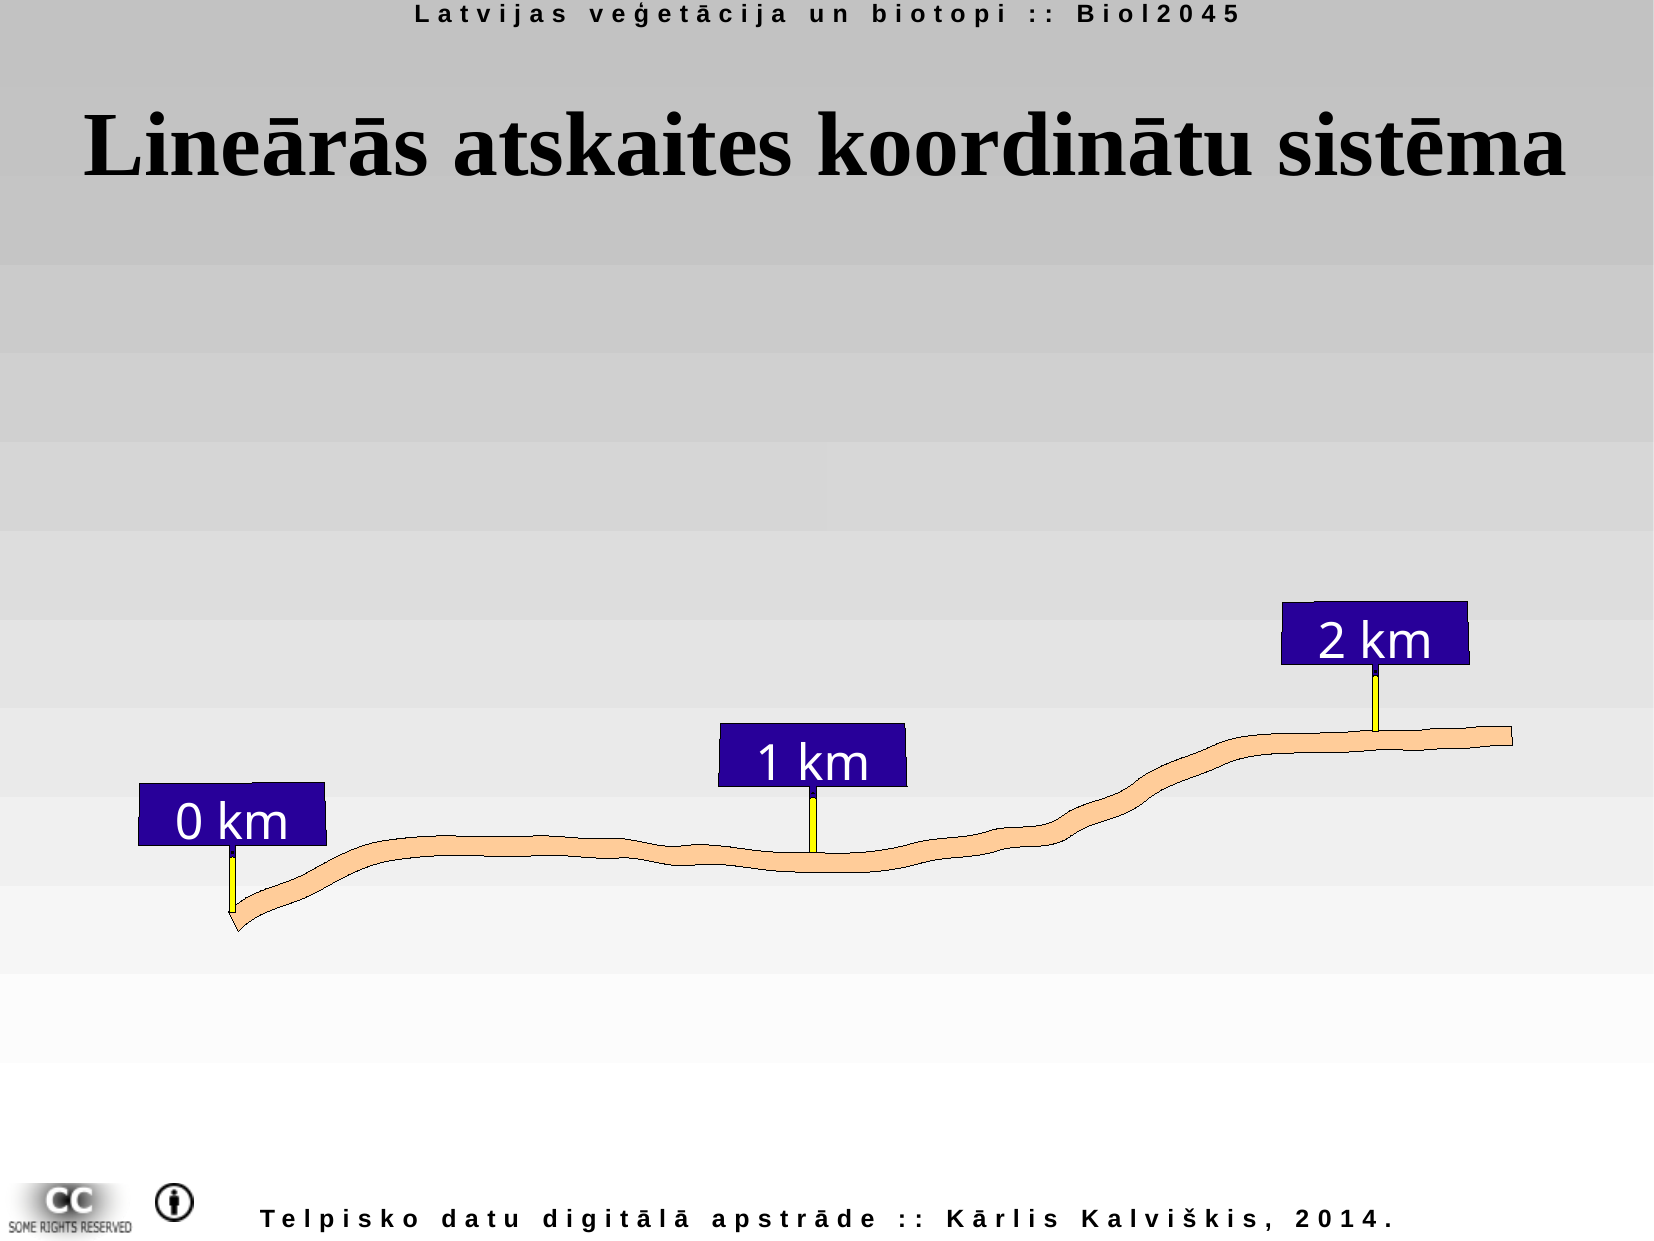

# Lineārās atskaites koordinātu sistēma
2 km
1 km
0 km